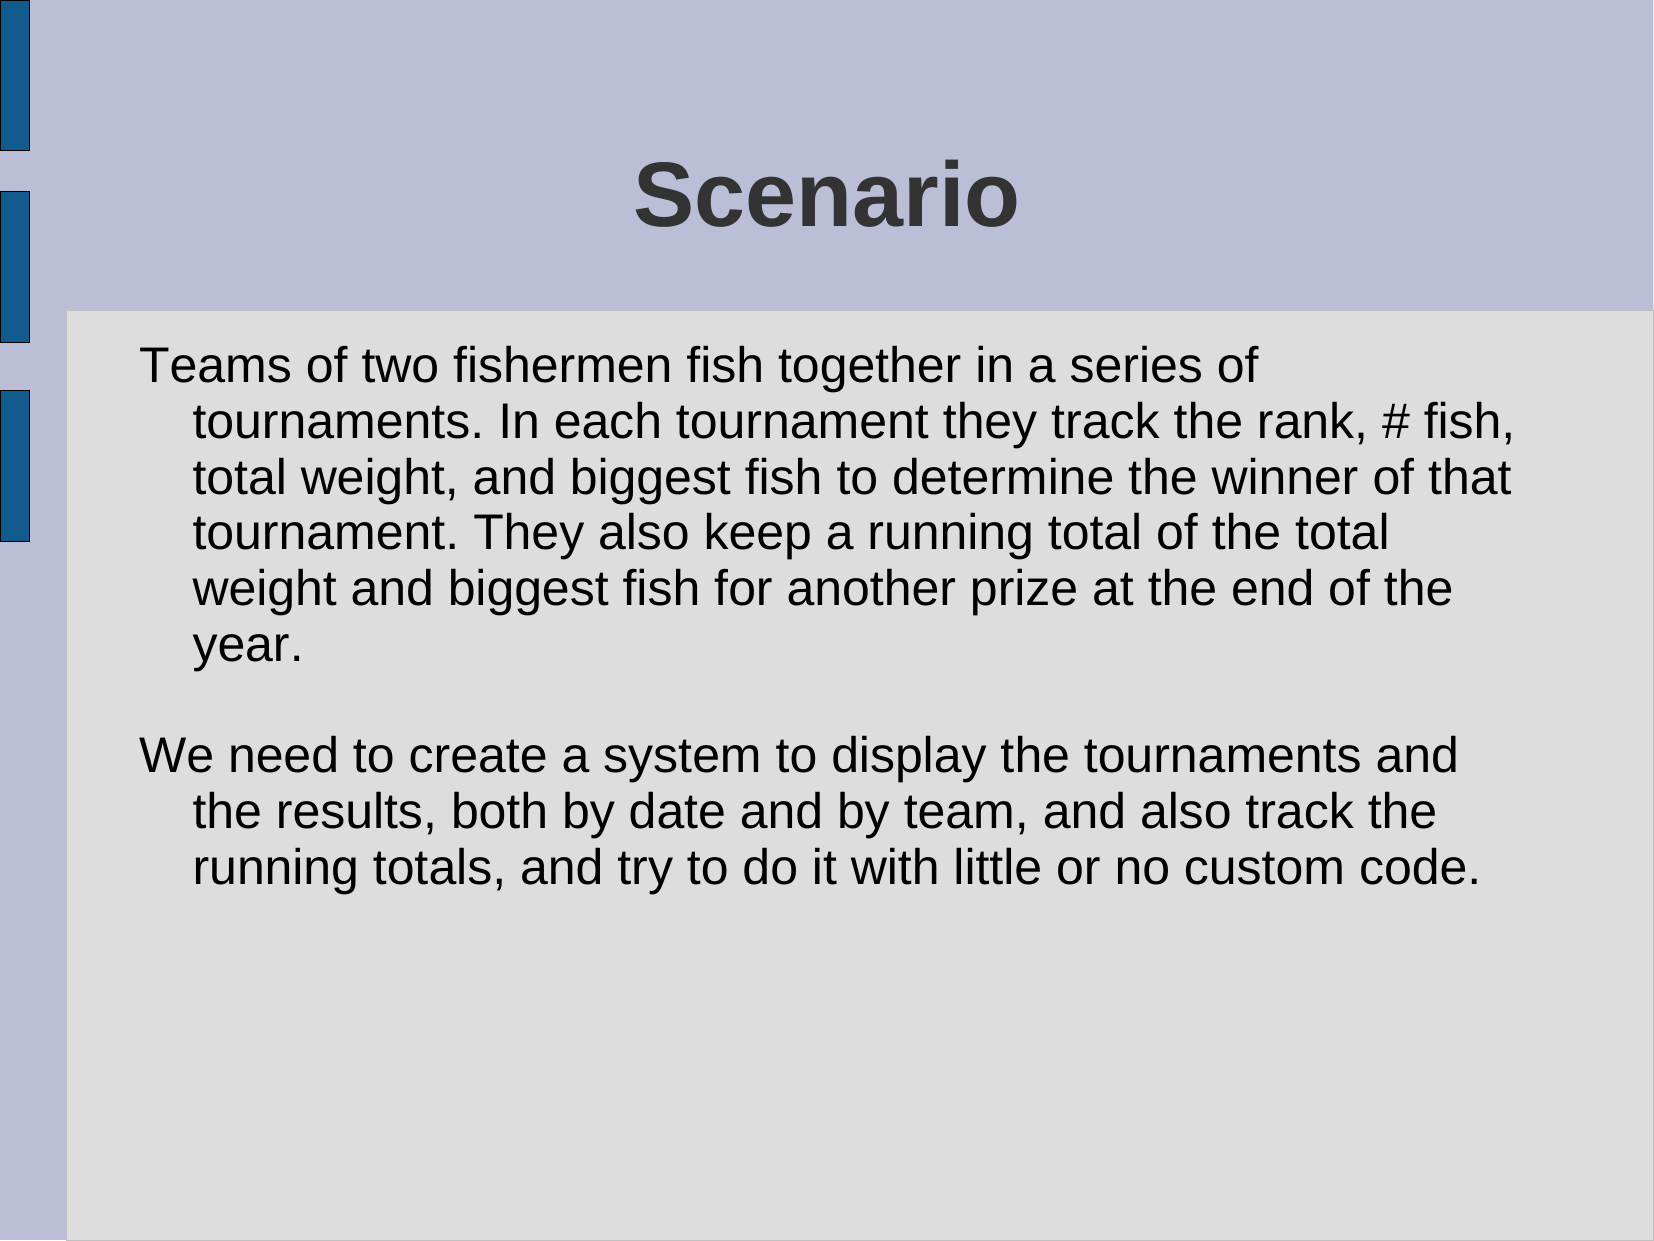

# Scenario
Teams of two fishermen fish together in a series of tournaments. In each tournament they track the rank, # fish, total weight, and biggest fish to determine the winner of that tournament. They also keep a running total of the total weight and biggest fish for another prize at the end of the year.
We need to create a system to display the tournaments and the results, both by date and by team, and also track the running totals, and try to do it with little or no custom code.